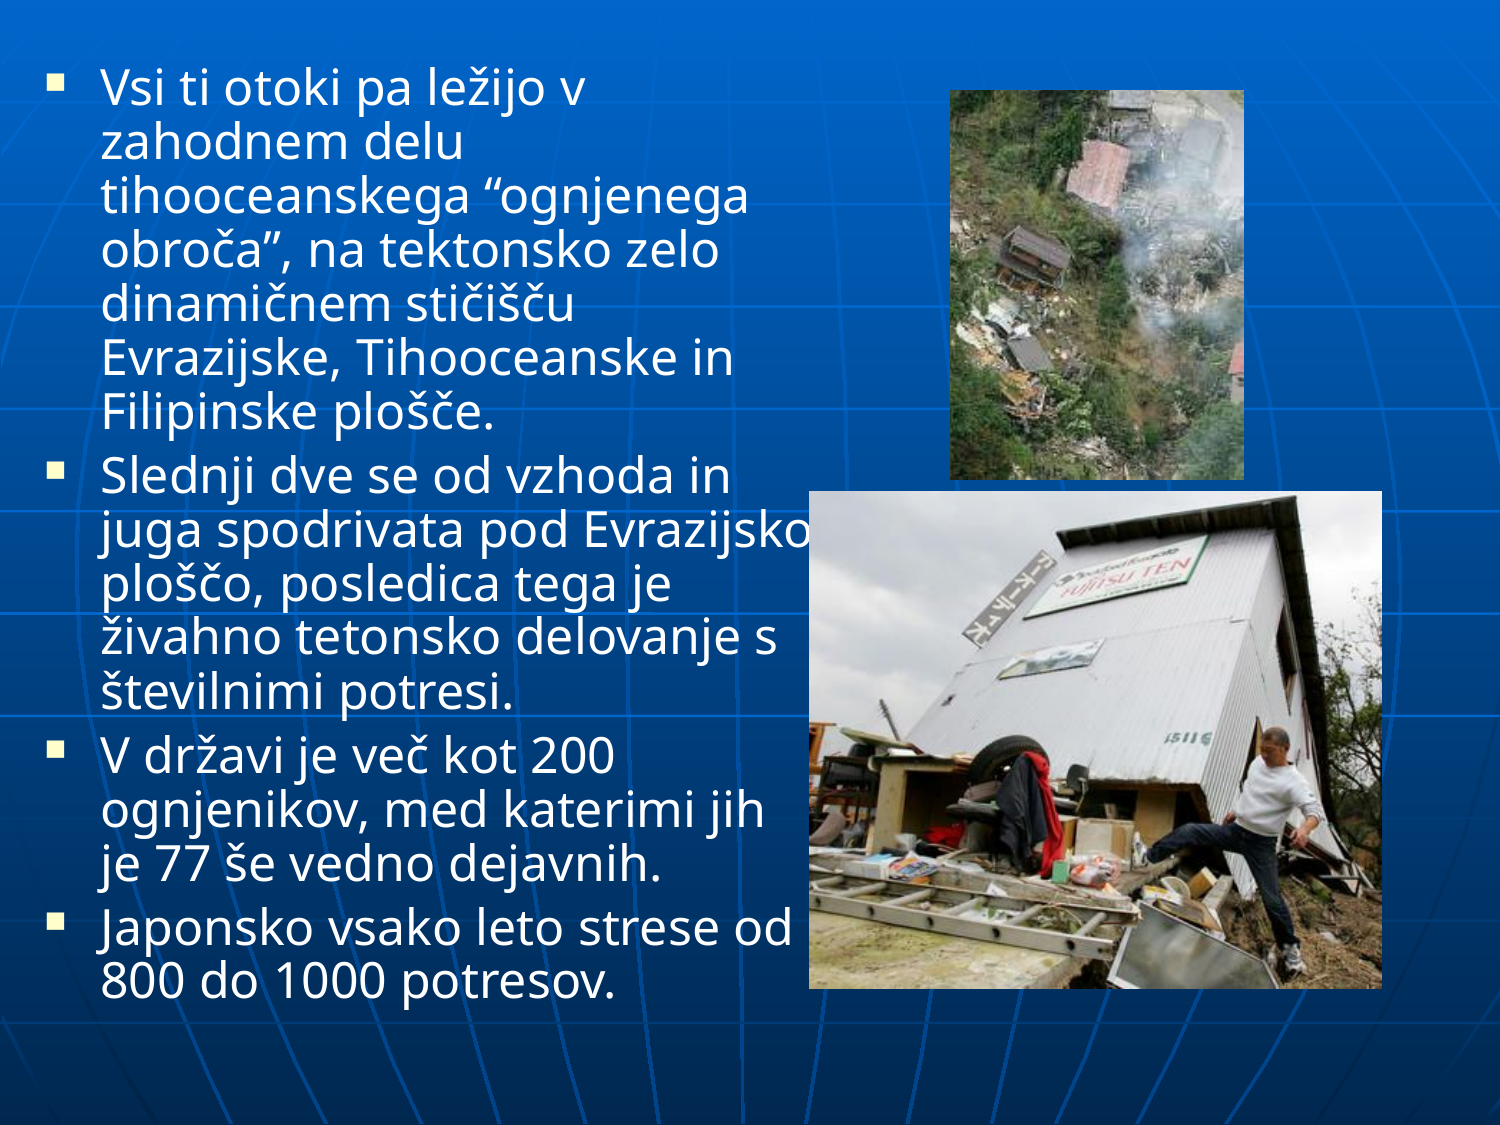

# Vsi ti otoki pa ležijo v zahodnem delu tihooceanskega “ognjenega obroča”, na tektonsko zelo dinamičnem stičišču Evrazijske, Tihooceanske in Filipinske plošče.
Slednji dve se od vzhoda in juga spodrivata pod Evrazijsko ploščo, posledica tega je živahno tetonsko delovanje s številnimi potresi.
V državi je več kot 200 ognjenikov, med katerimi jih je 77 še vedno dejavnih.
Japonsko vsako leto strese od 800 do 1000 potresov.